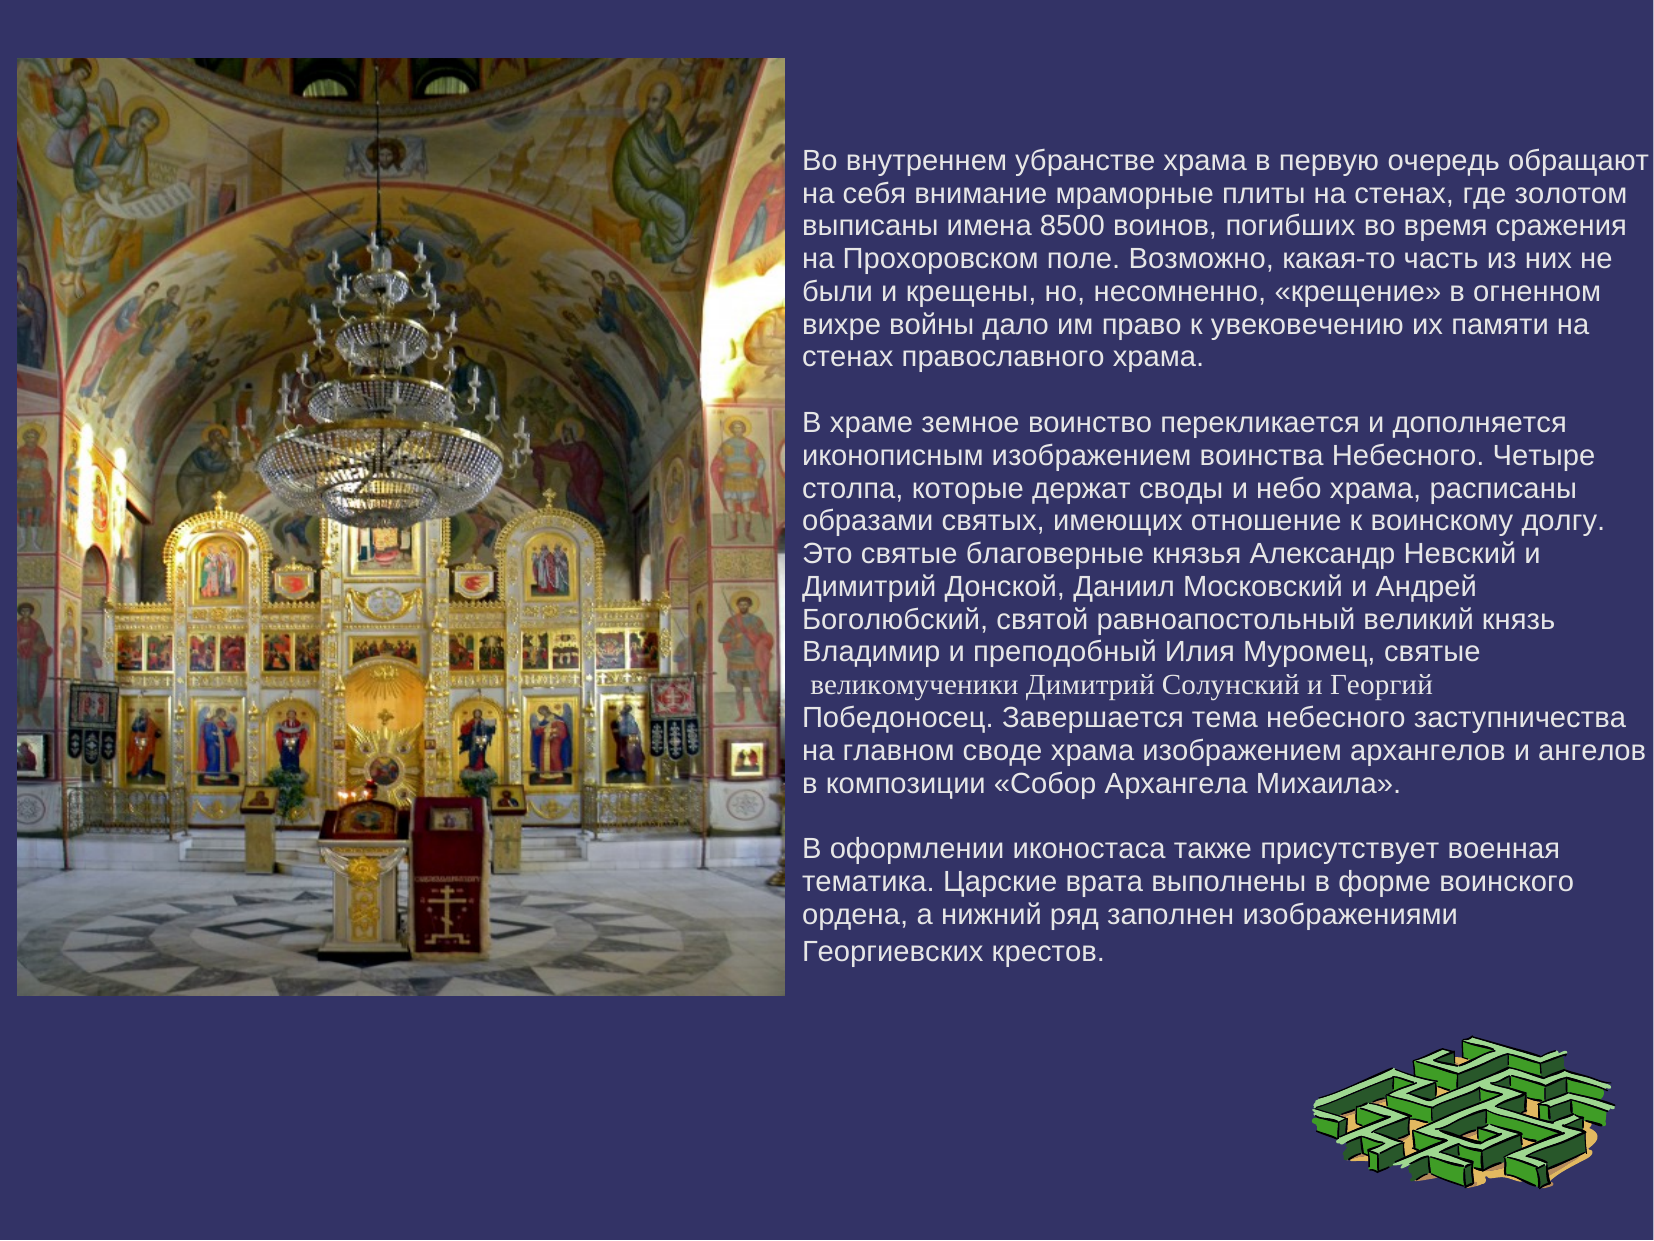

# Во внутреннем убранстве храма в первую очередь обращают на себя внимание мраморные плиты на стенах, где золотом выписаны имена 8500 воинов, погибших во время сражения на Прохоровском поле. Возможно, какая-то часть из них не были и крещены, но, несомненно, «крещение» в огненном вихре войны дало им право к увековечению их памяти на стенах православного храма. В храме земное воинство перекликается и дополняется иконописным изображением воинства Небесного. Четыре столпа, которые держат своды и небо храма, расписаны образами святых, имеющих отношение к воинскому долгу. Это святые благоверные князья Александр Невский и Димитрий Донской, Даниил Московский и Андрей Боголюбский, святой равноапостольный великий князь Владимир и преподобный Илия Муромец, святые великомученики Димитрий Солунский и Георгий Победоносец. Завершается тема небесного заступничества на главном своде храма изображением архангелов и ангелов в композиции «Собор Архангела Михаила». В оформлении иконостаса также присутствует военная тематика. Царские врата выполнены в форме воинского ордена, а нижний ряд заполнен изображениями Георгиевских крестов.